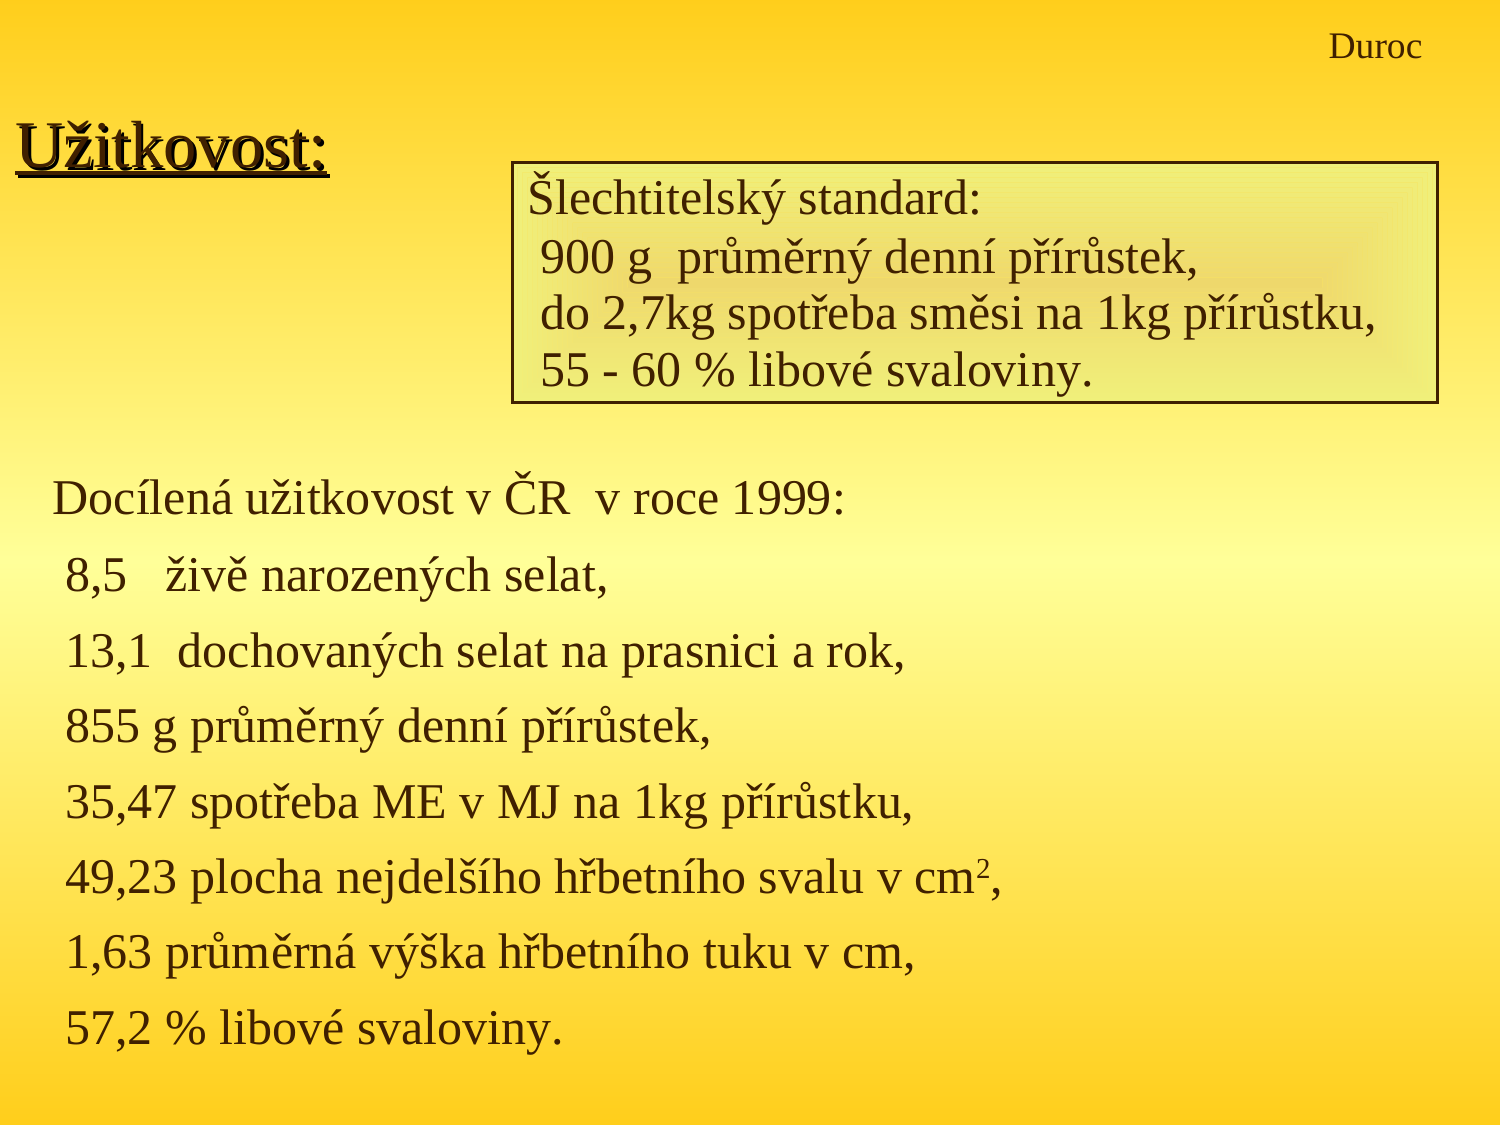

Duroc
Užitkovost:
Šlechtitelský standard:
 900 g průměrný denní přírůstek,
 do 2,7kg spotřeba směsi na 1kg přírůstku,
 55 - 60 % libové svaloviny.
Docílená užitkovost v ČR v roce 1999:
 8,5 živě narozených selat,
 13,1 dochovaných selat na prasnici a rok,
 855 g průměrný denní přírůstek,
 35,47 spotřeba ME v MJ na 1kg přírůstku,
 49,23 plocha nejdelšího hřbetního svalu v cm2,
 1,63 průměrná výška hřbetního tuku v cm,
 57,2 % libové svaloviny.